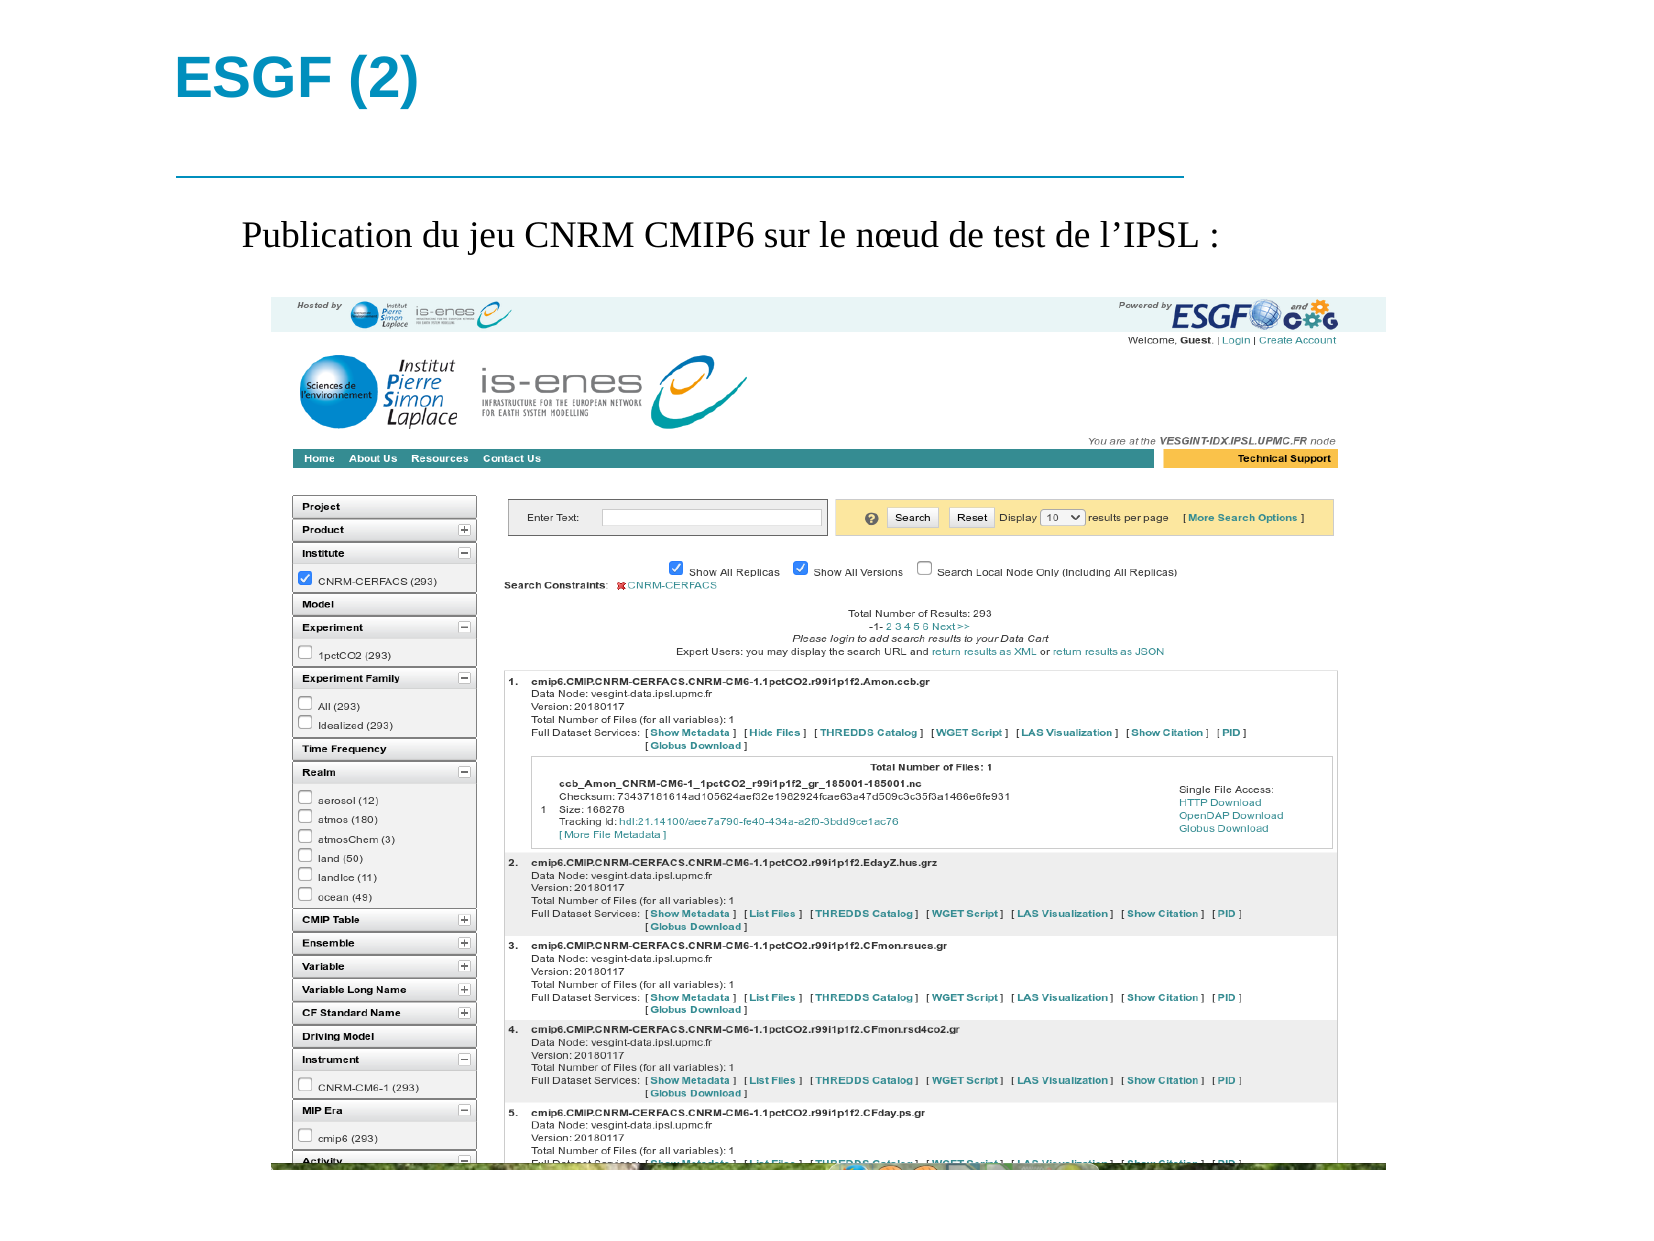

# ESGF (2)
Publication du jeu CNRM CMIP6 sur le nœud de test de l’IPSL :
CMIP6-Tech - 23 janvier 2018